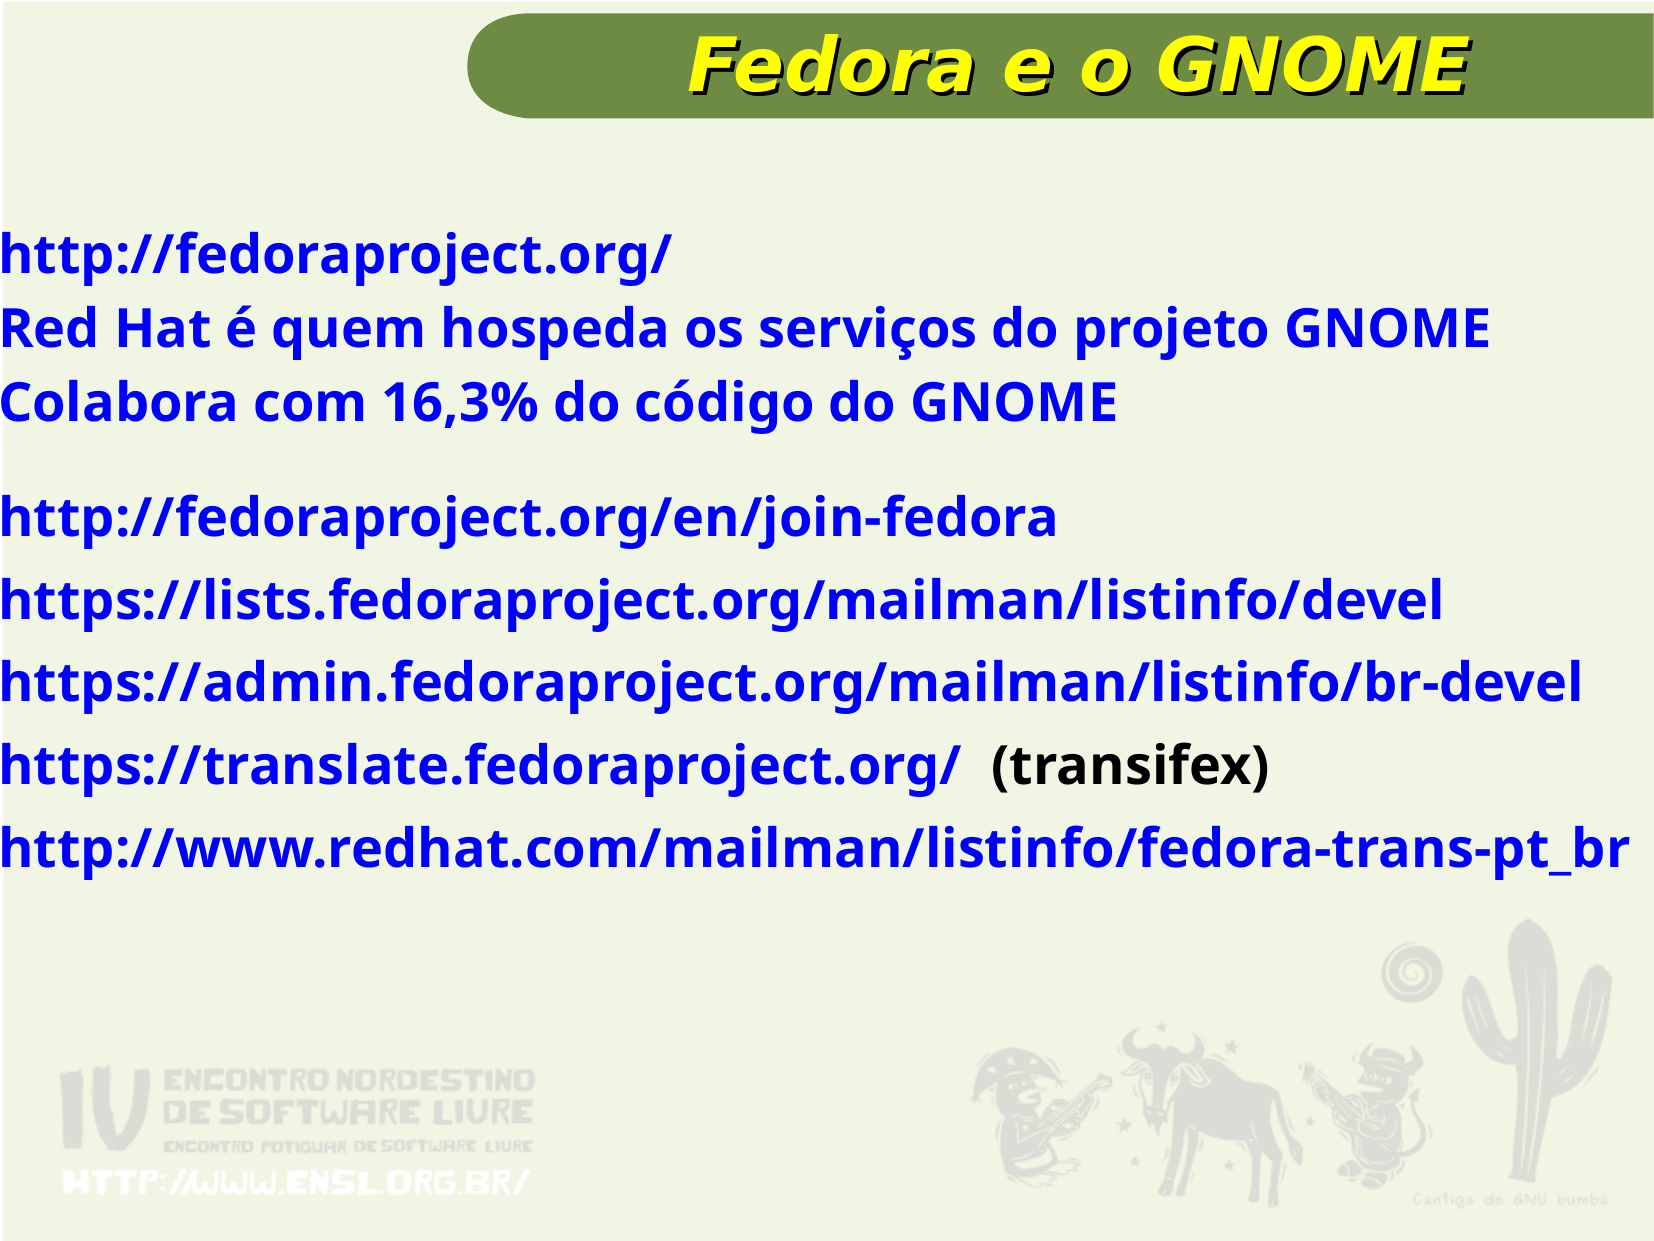

# Fedora e o GNOME
 http://fedoraproject.org/
 Red Hat é quem hospeda os serviços do projeto GNOME
 Colabora com 16,3% do código do GNOME
 http://fedoraproject.org/en/join-fedora
 https://lists.fedoraproject.org/mailman/listinfo/devel
 https://admin.fedoraproject.org/mailman/listinfo/br-devel
 https://translate.fedoraproject.org/ (transifex)
 http://www.redhat.com/mailman/listinfo/fedora-trans-pt_br